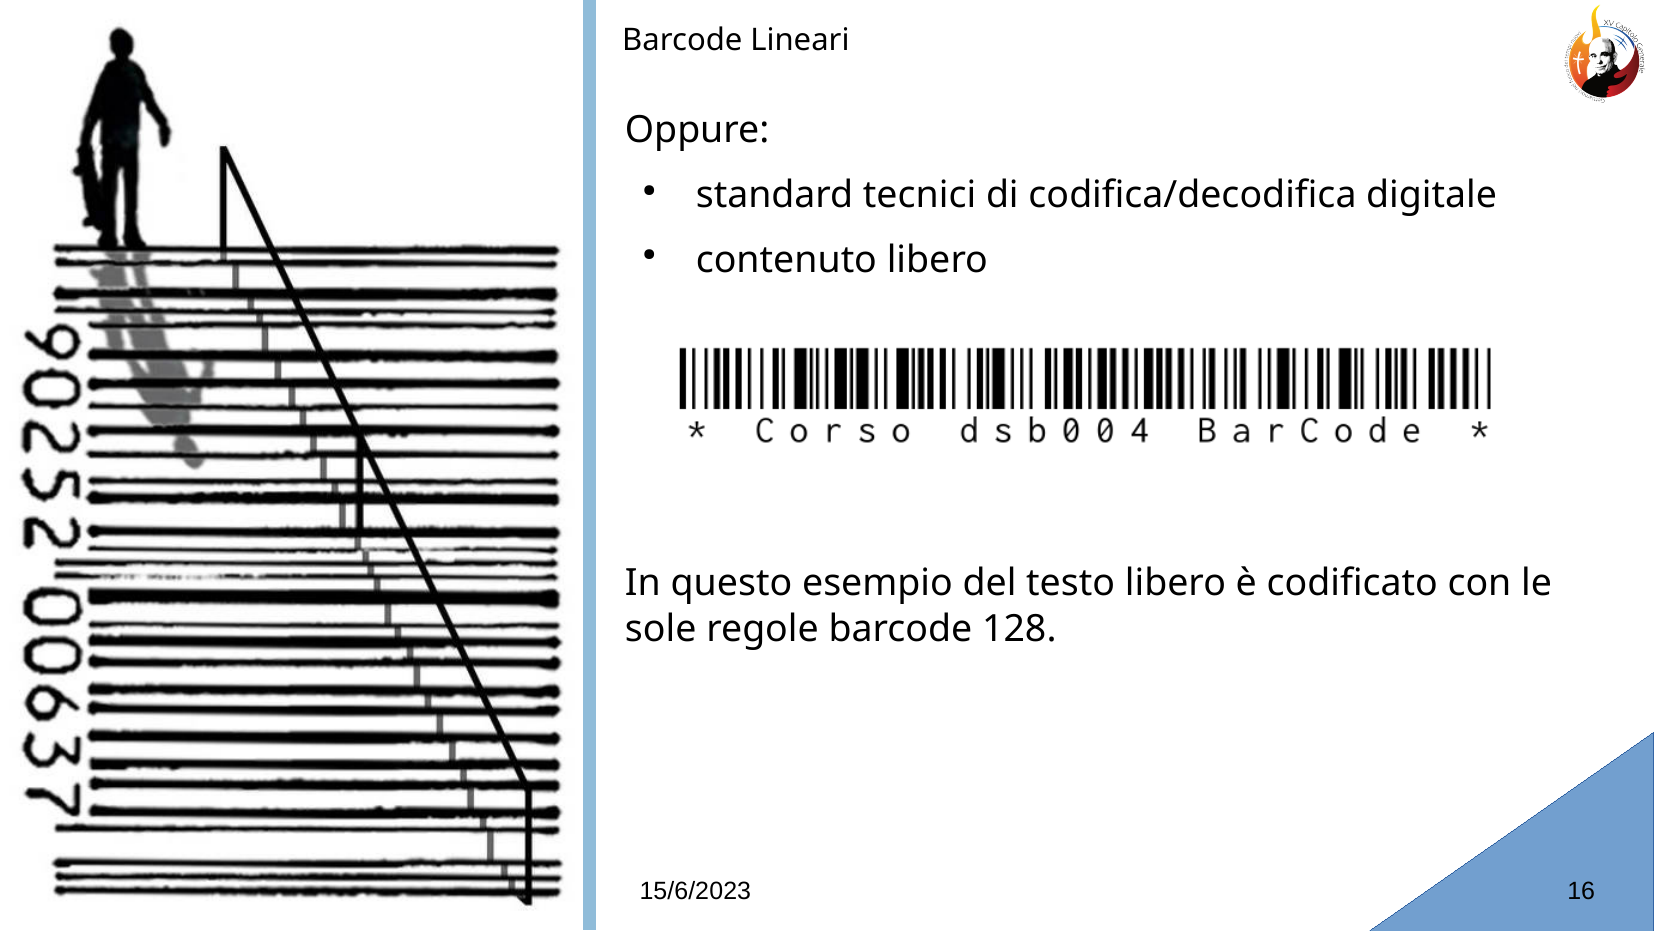

Barcode Lineari
# Oppure:
standard tecnici di codifica/decodifica digitale
contenuto libero
In questo esempio del testo libero è codificato con le sole regole barcode 128.